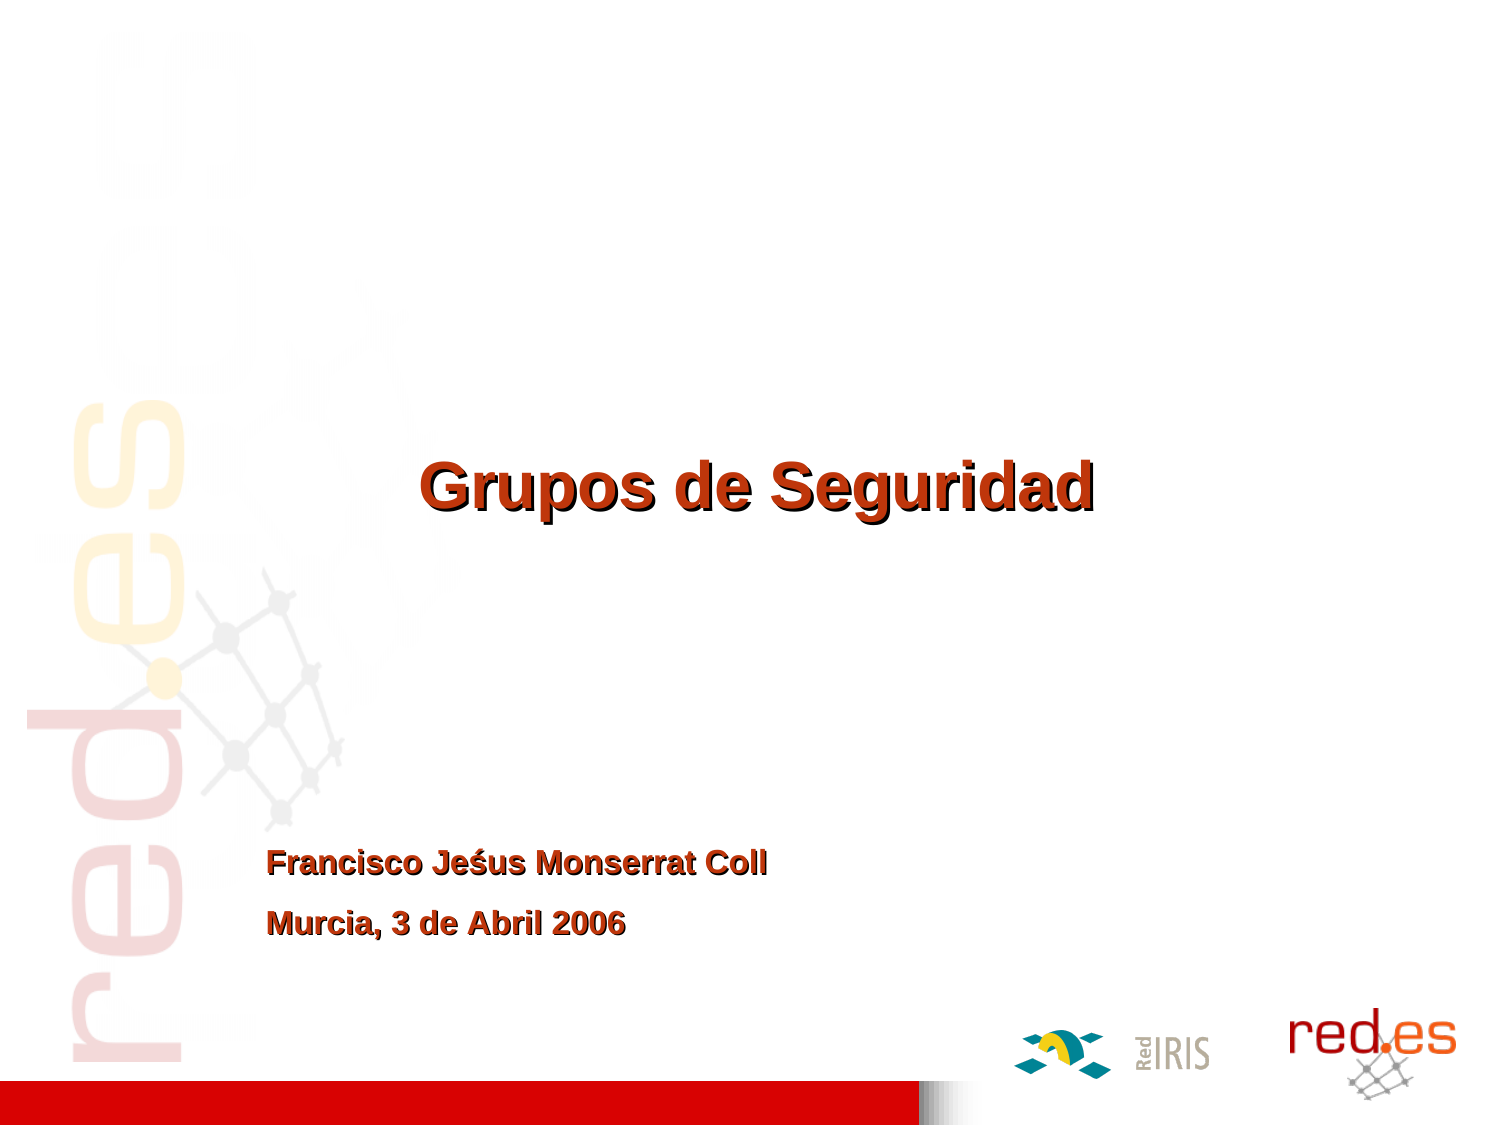

Grupos de Seguridad
Francisco Jeśus Monserrat Coll
Murcia, 3 de Abril 2006